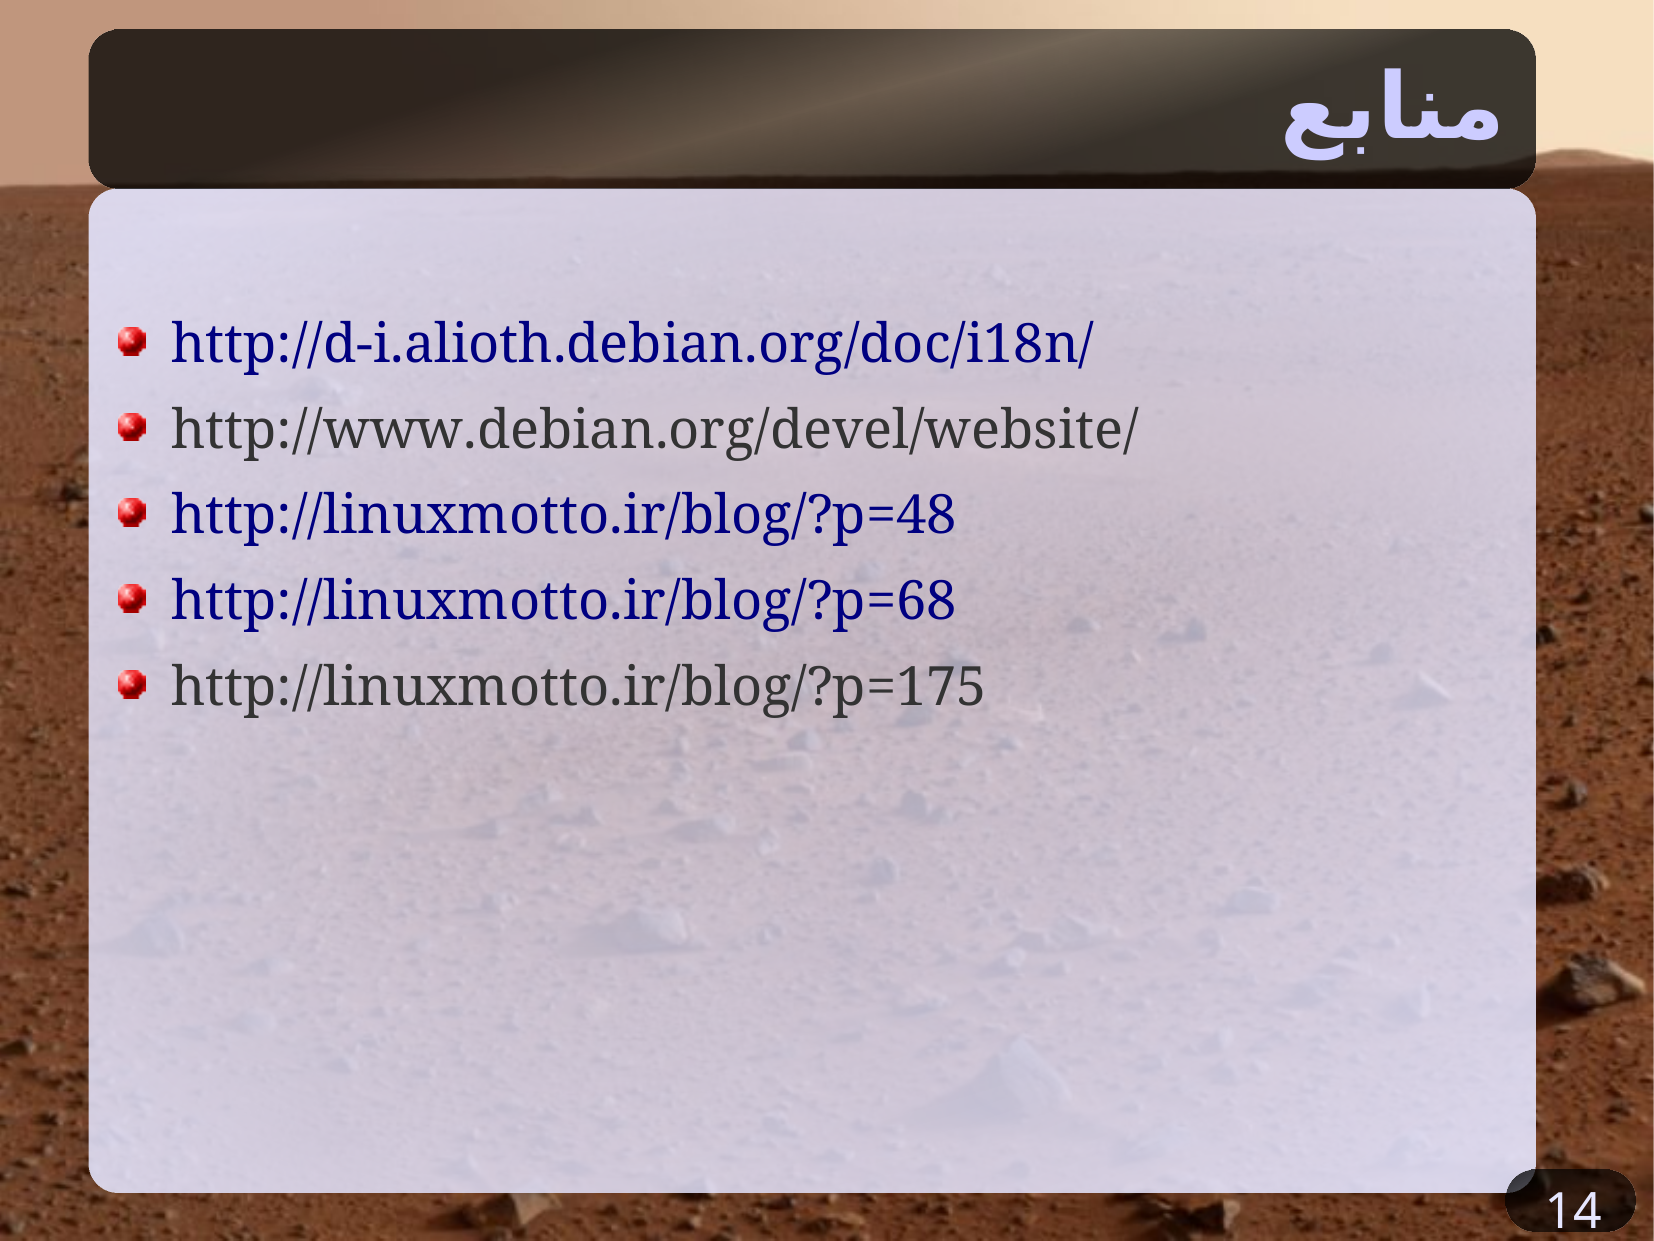

# منابع
http://d-i.alioth.debian.org/doc/i18n/
http://www.debian.org/devel/website/
http://linuxmotto.ir/blog/?p=48
http://linuxmotto.ir/blog/?p=68
http://linuxmotto.ir/blog/?p=175